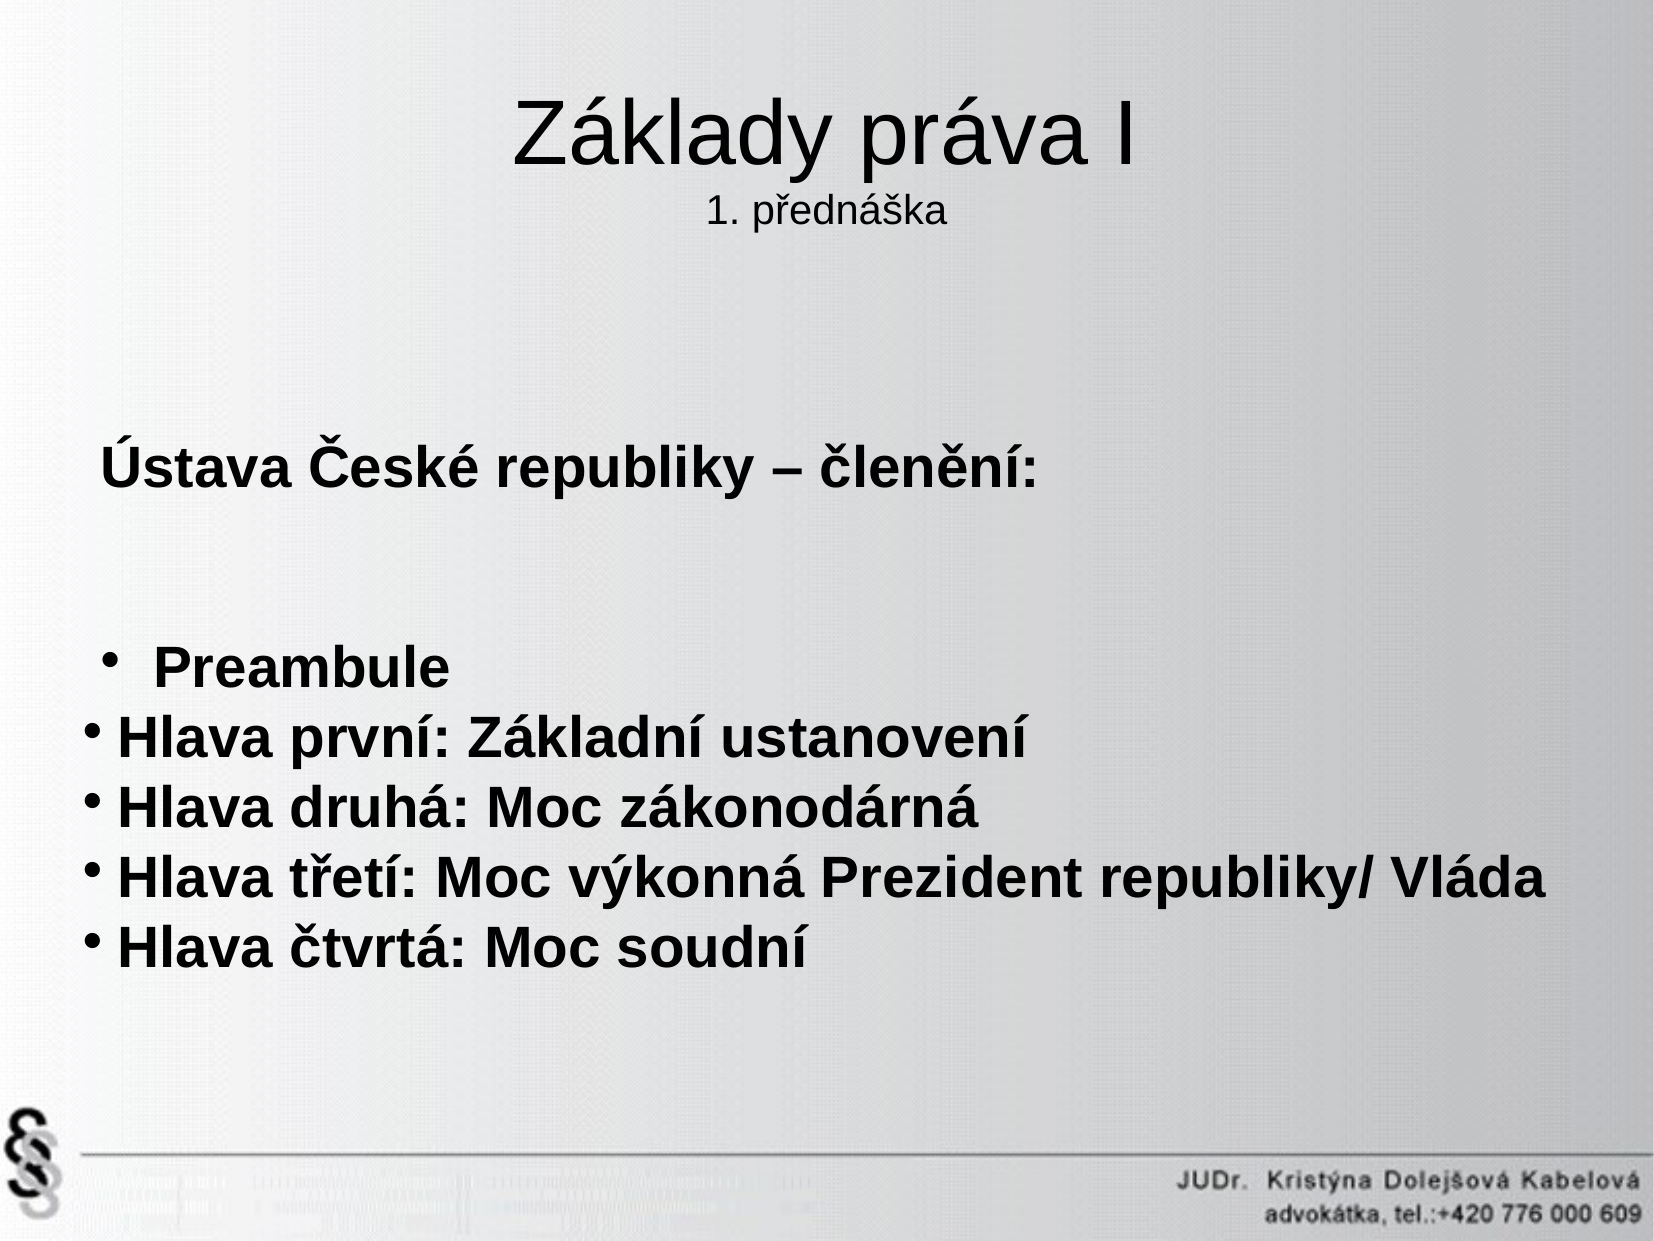

Základy práva I
1. přednáška
Ústava České republiky – členění:
Preambule
Hlava první: Základní ustanovení
Hlava druhá: Moc zákonodárná
Hlava třetí: Moc výkonná Prezident republiky/ Vláda
Hlava čtvrtá: Moc soudní